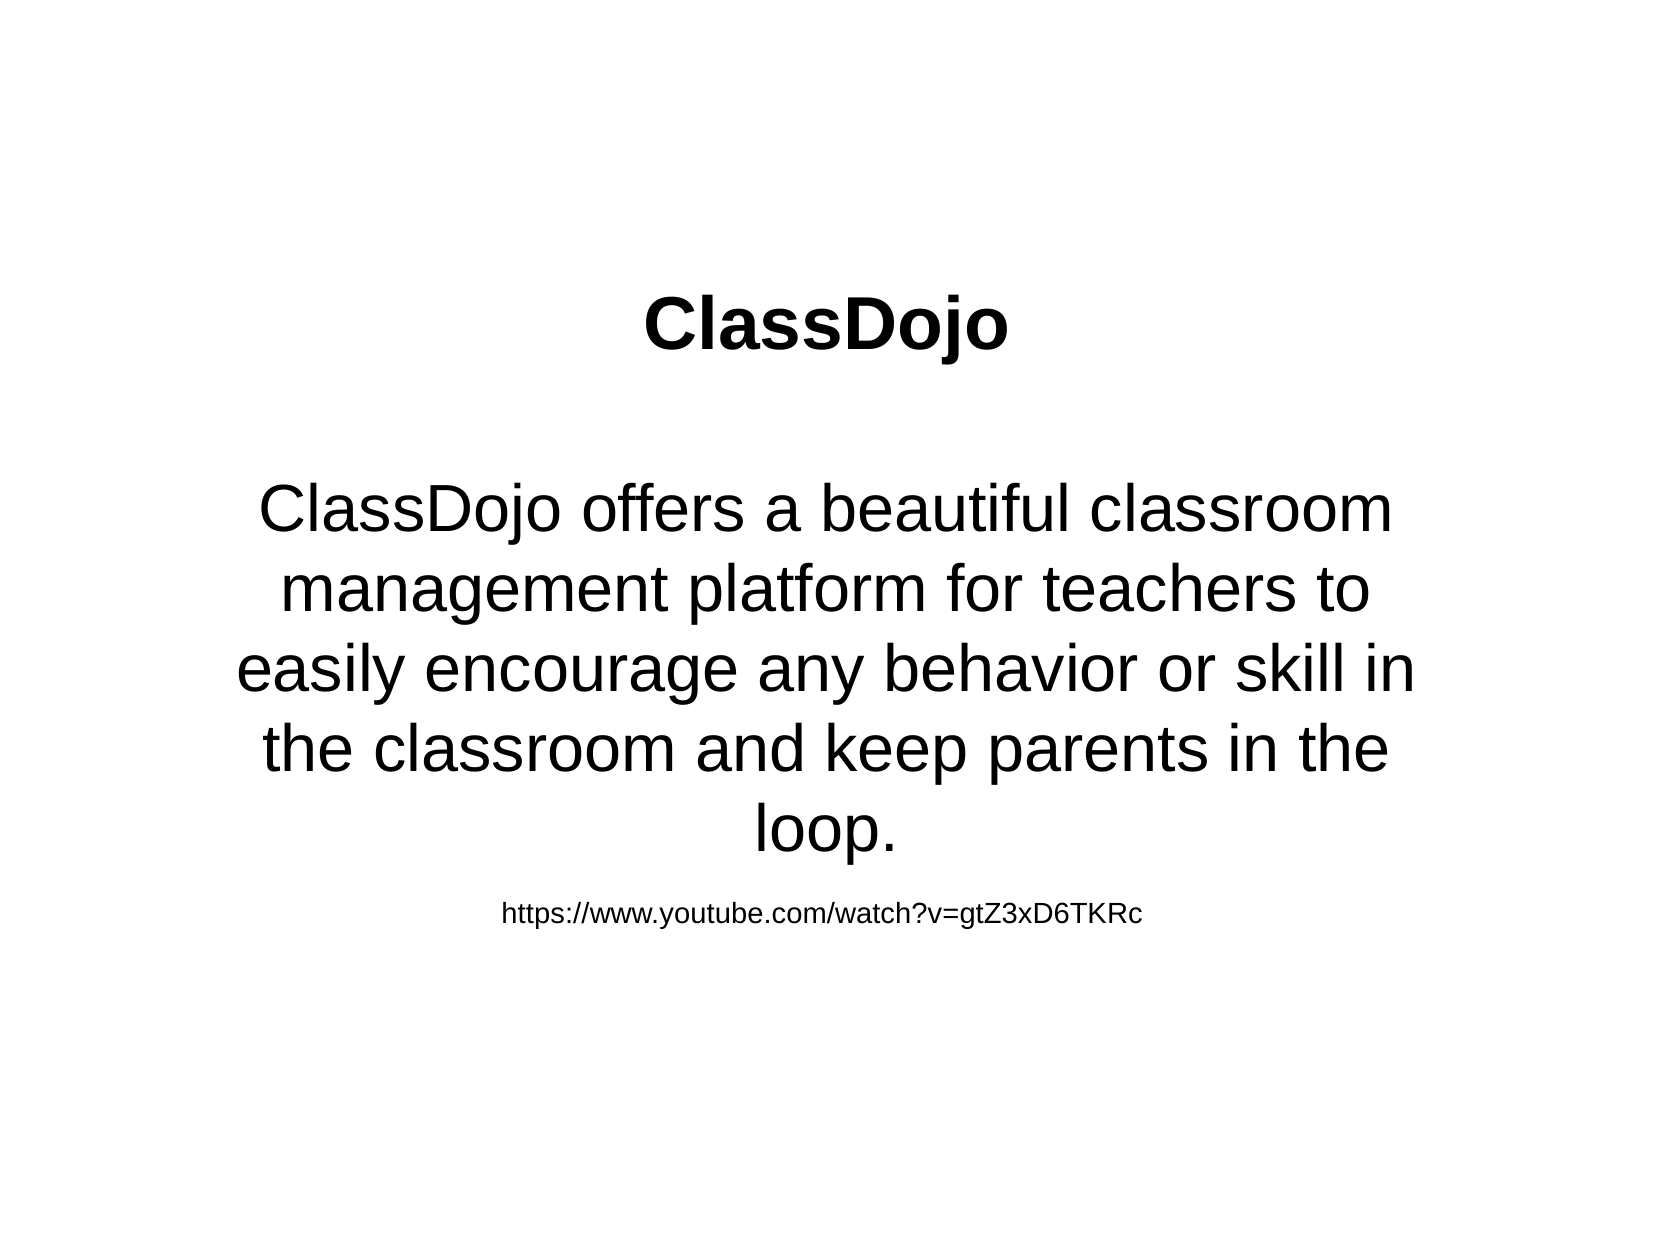

# ClassDojo
ClassDojo offers a beautiful classroom management platform for teachers to easily encourage any behavior or skill in the classroom and keep parents in the loop.
https://www.youtube.com/watch?v=gtZ3xD6TKRc